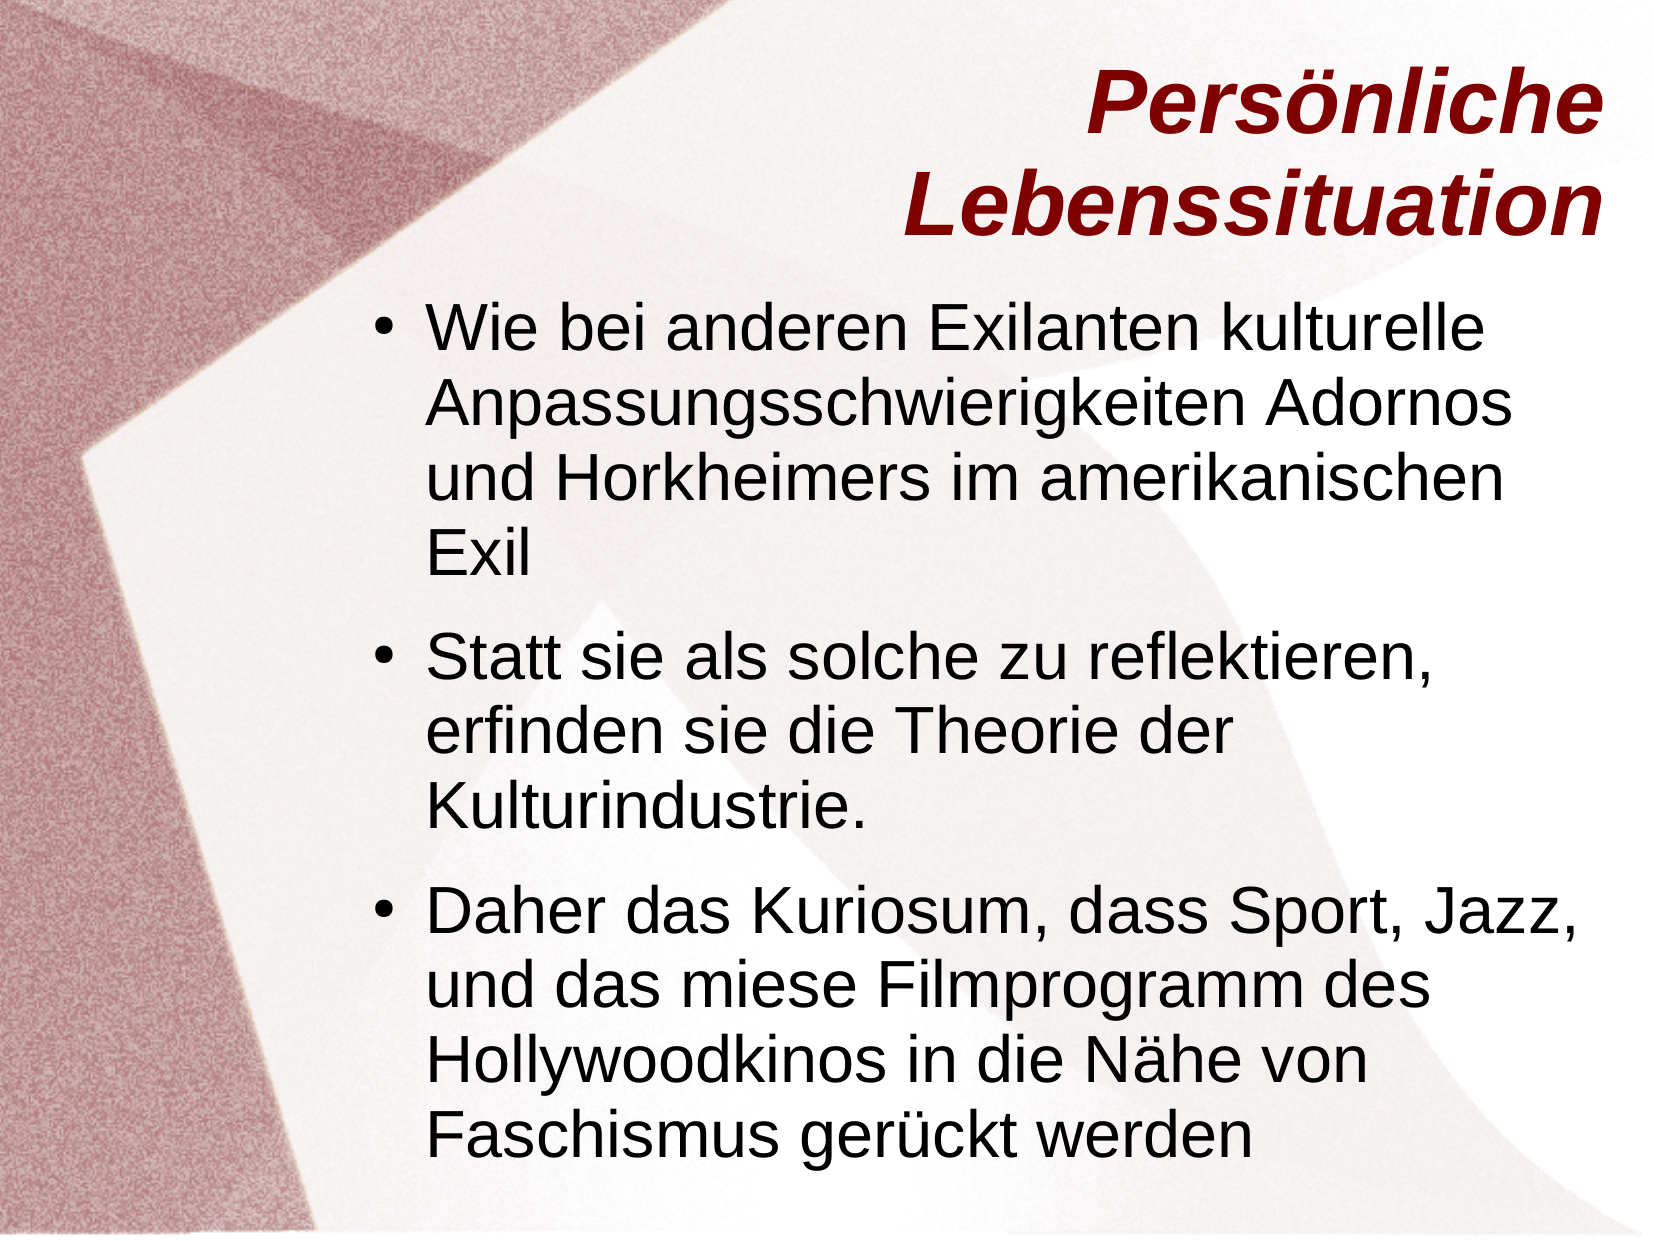

# Persönliche Lebenssituation
Wie bei anderen Exilanten kulturelle Anpassungsschwierigkeiten Adornos und Horkheimers im amerikanischen Exil
Statt sie als solche zu reflektieren, erfinden sie die Theorie der Kulturindustrie.
Daher das Kuriosum, dass Sport, Jazz, und das miese Filmprogramm des Hollywoodkinos in die Nähe von Faschismus gerückt werden